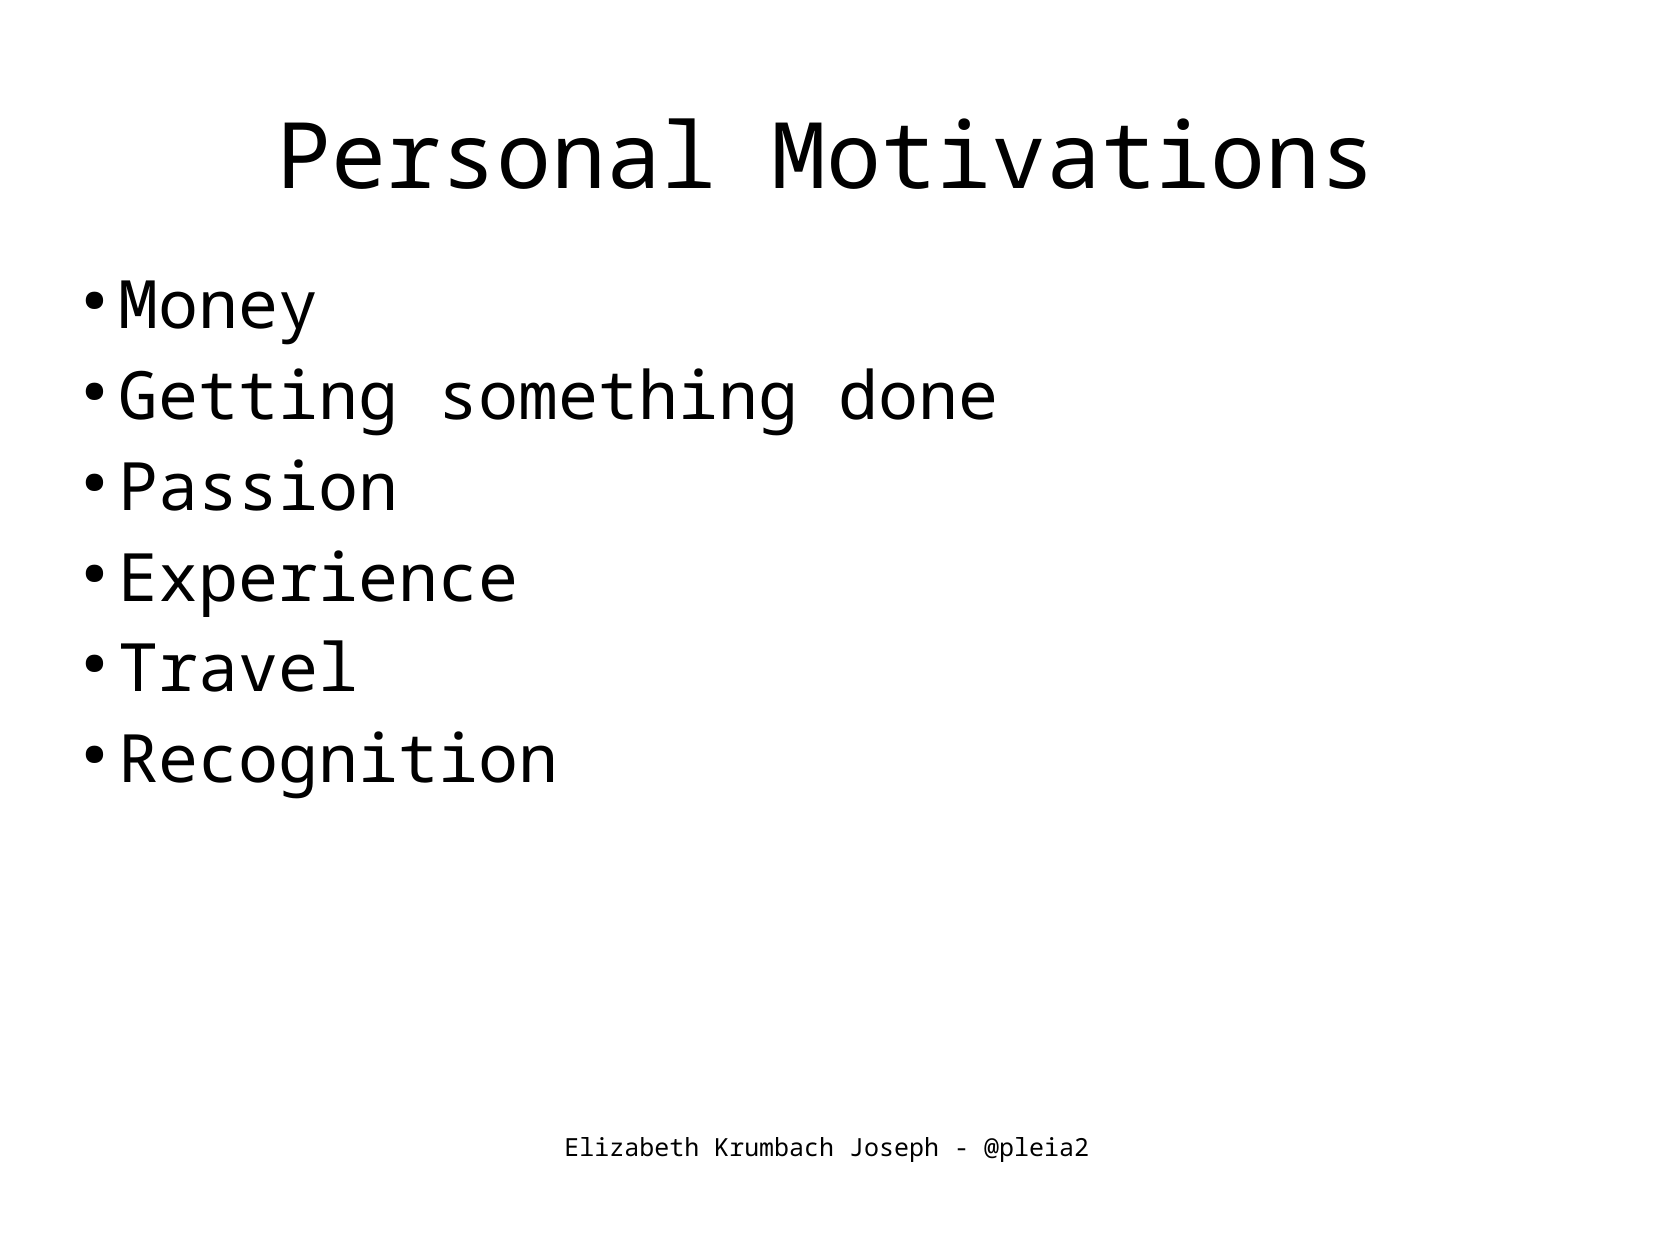

# Personal Motivations
Money
Getting something done
Passion
Experience
Travel
Recognition
Elizabeth Krumbach Joseph - @pleia2